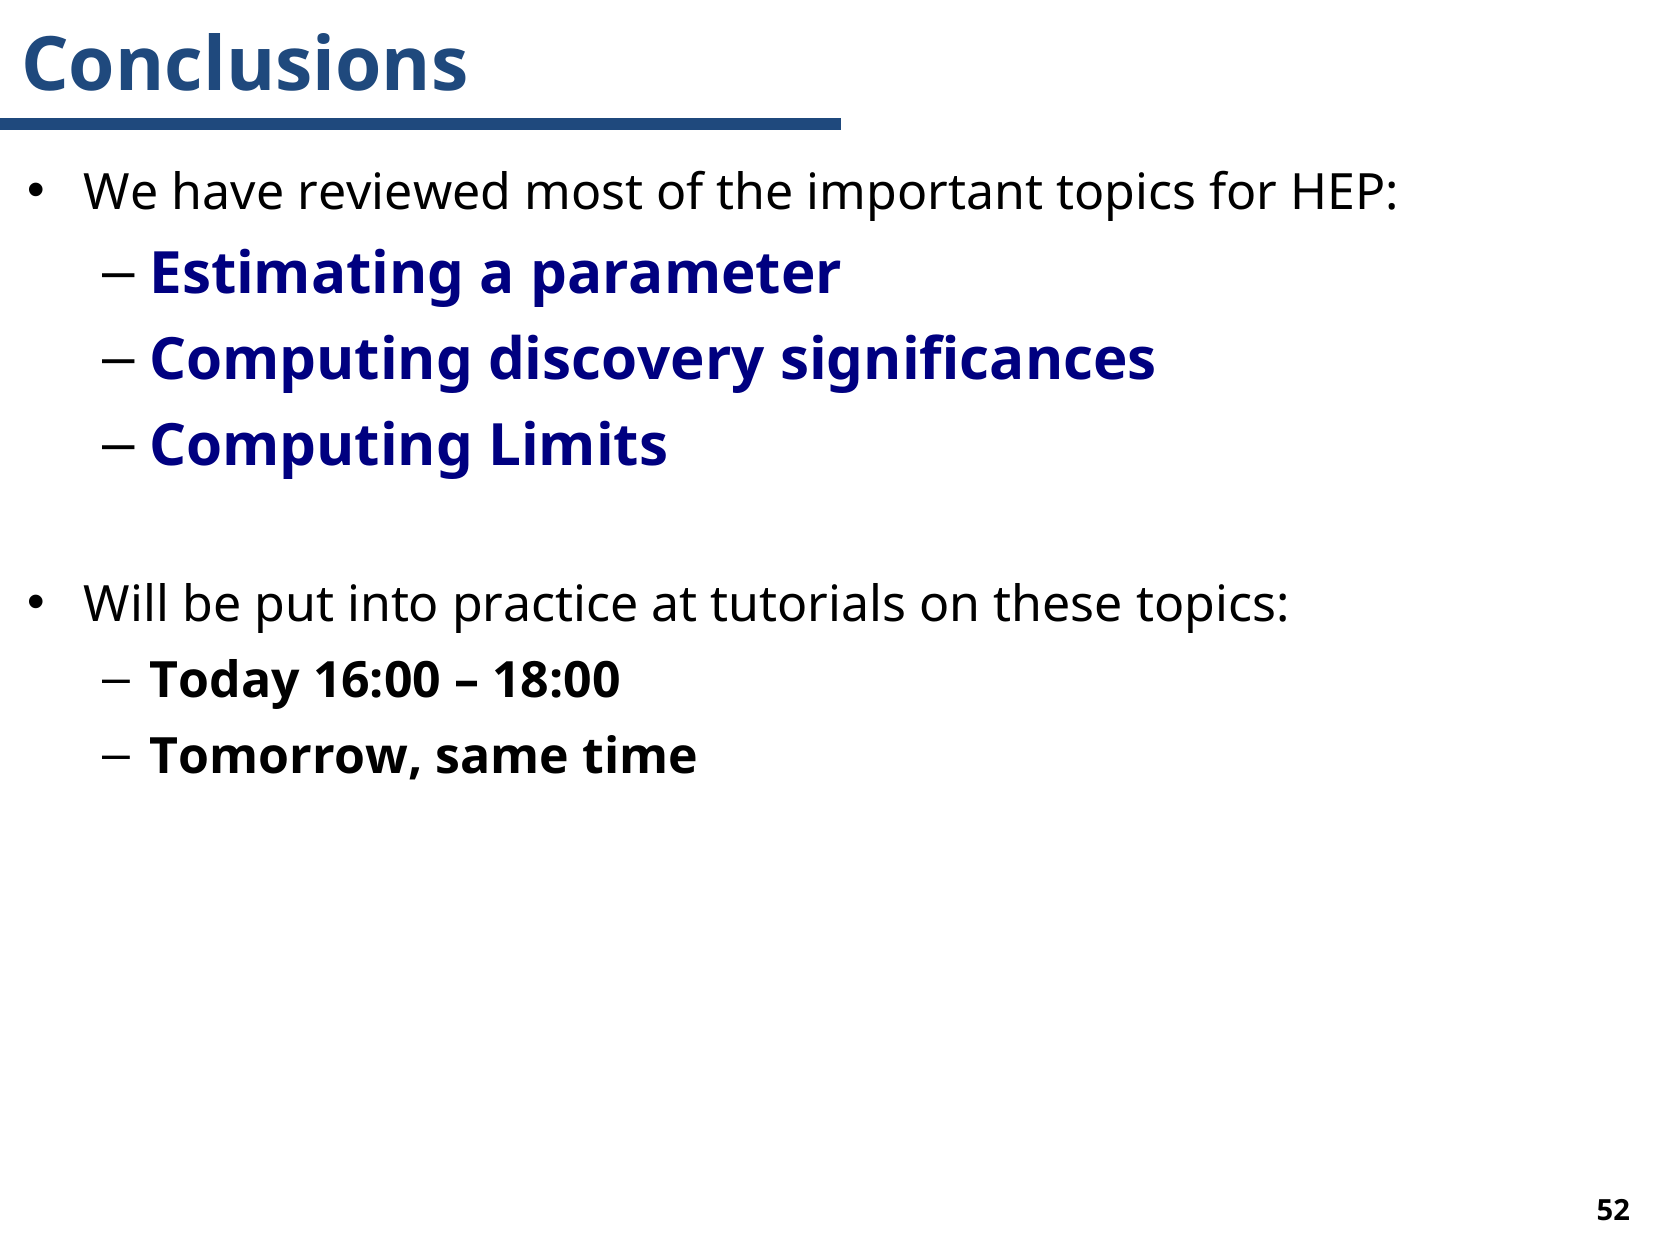

# Conclusions
We have reviewed most of the important topics for HEP:
Estimating a parameter
Computing discovery significances
Computing Limits
Will be put into practice at tutorials on these topics:
Today 16:00 – 18:00
Tomorrow, same time
52